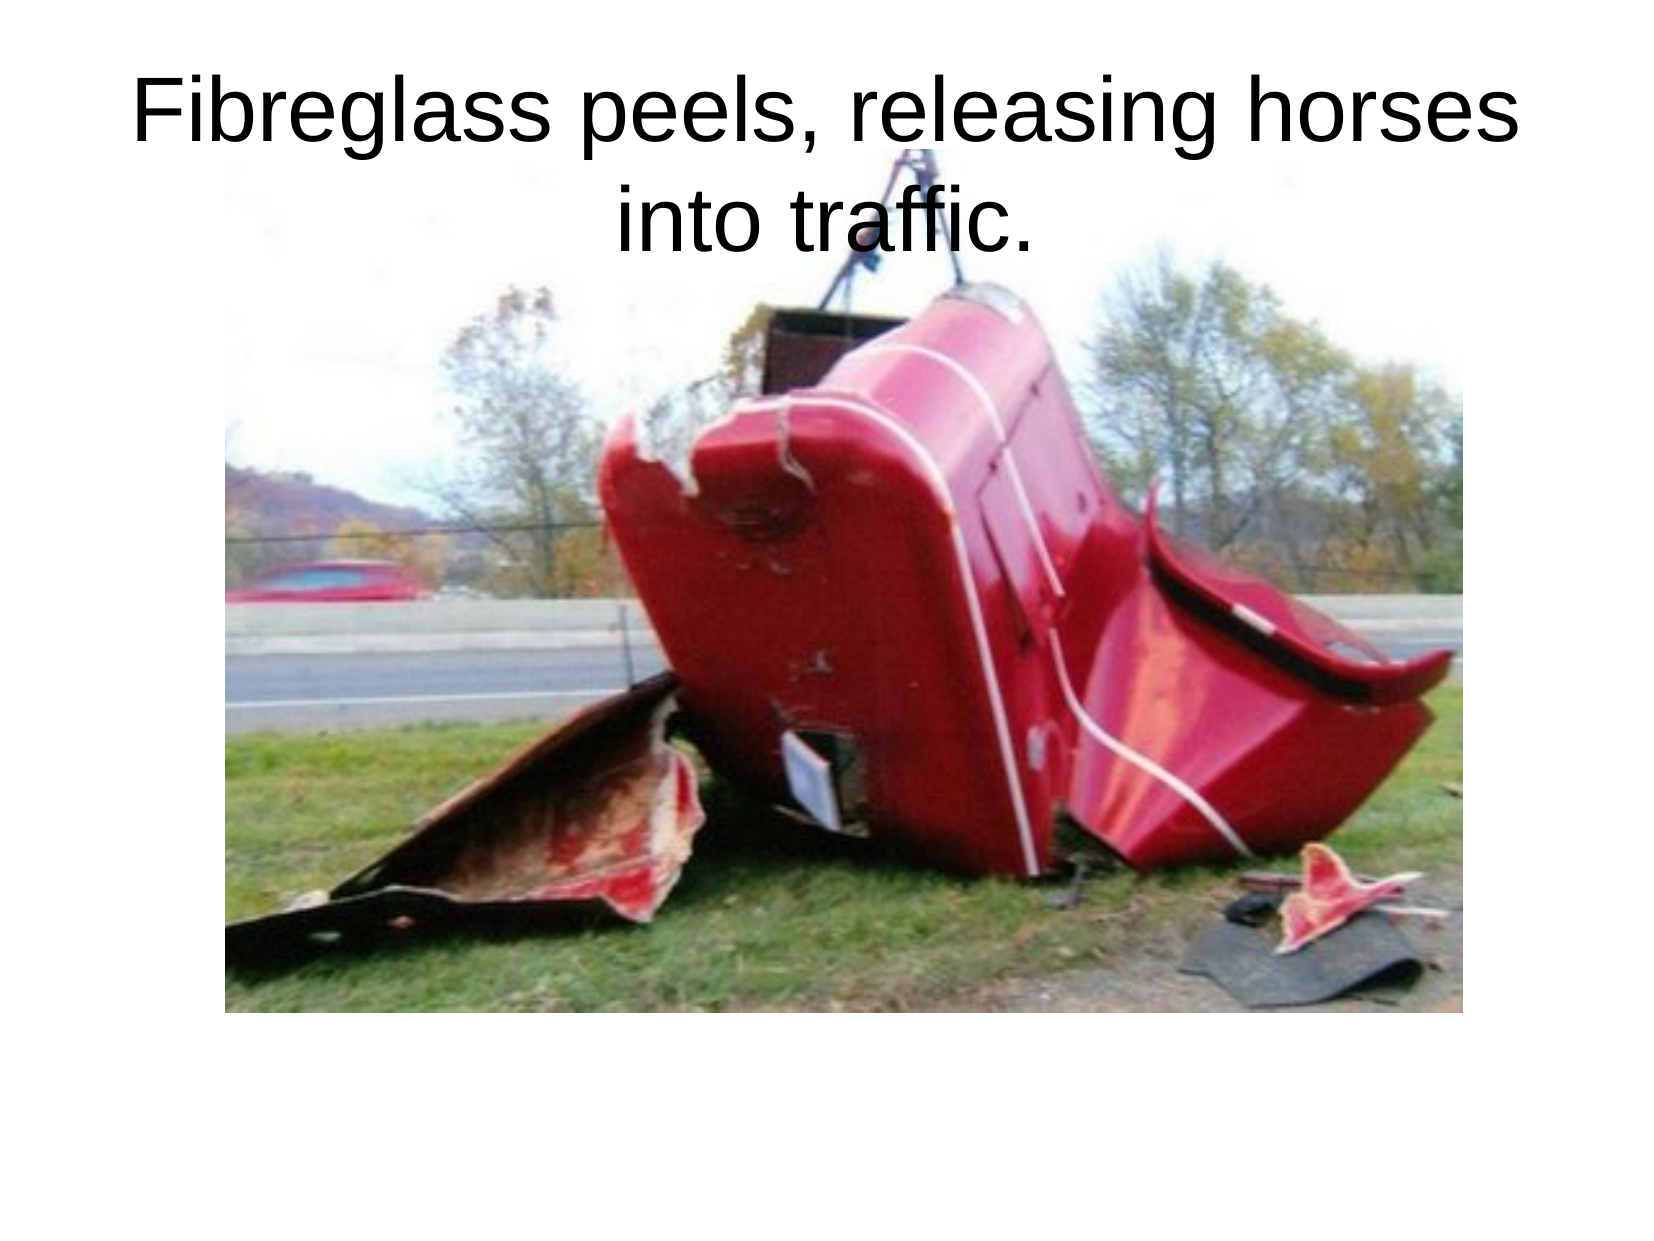

# Fibreglass peels, releasing horses into traffic.